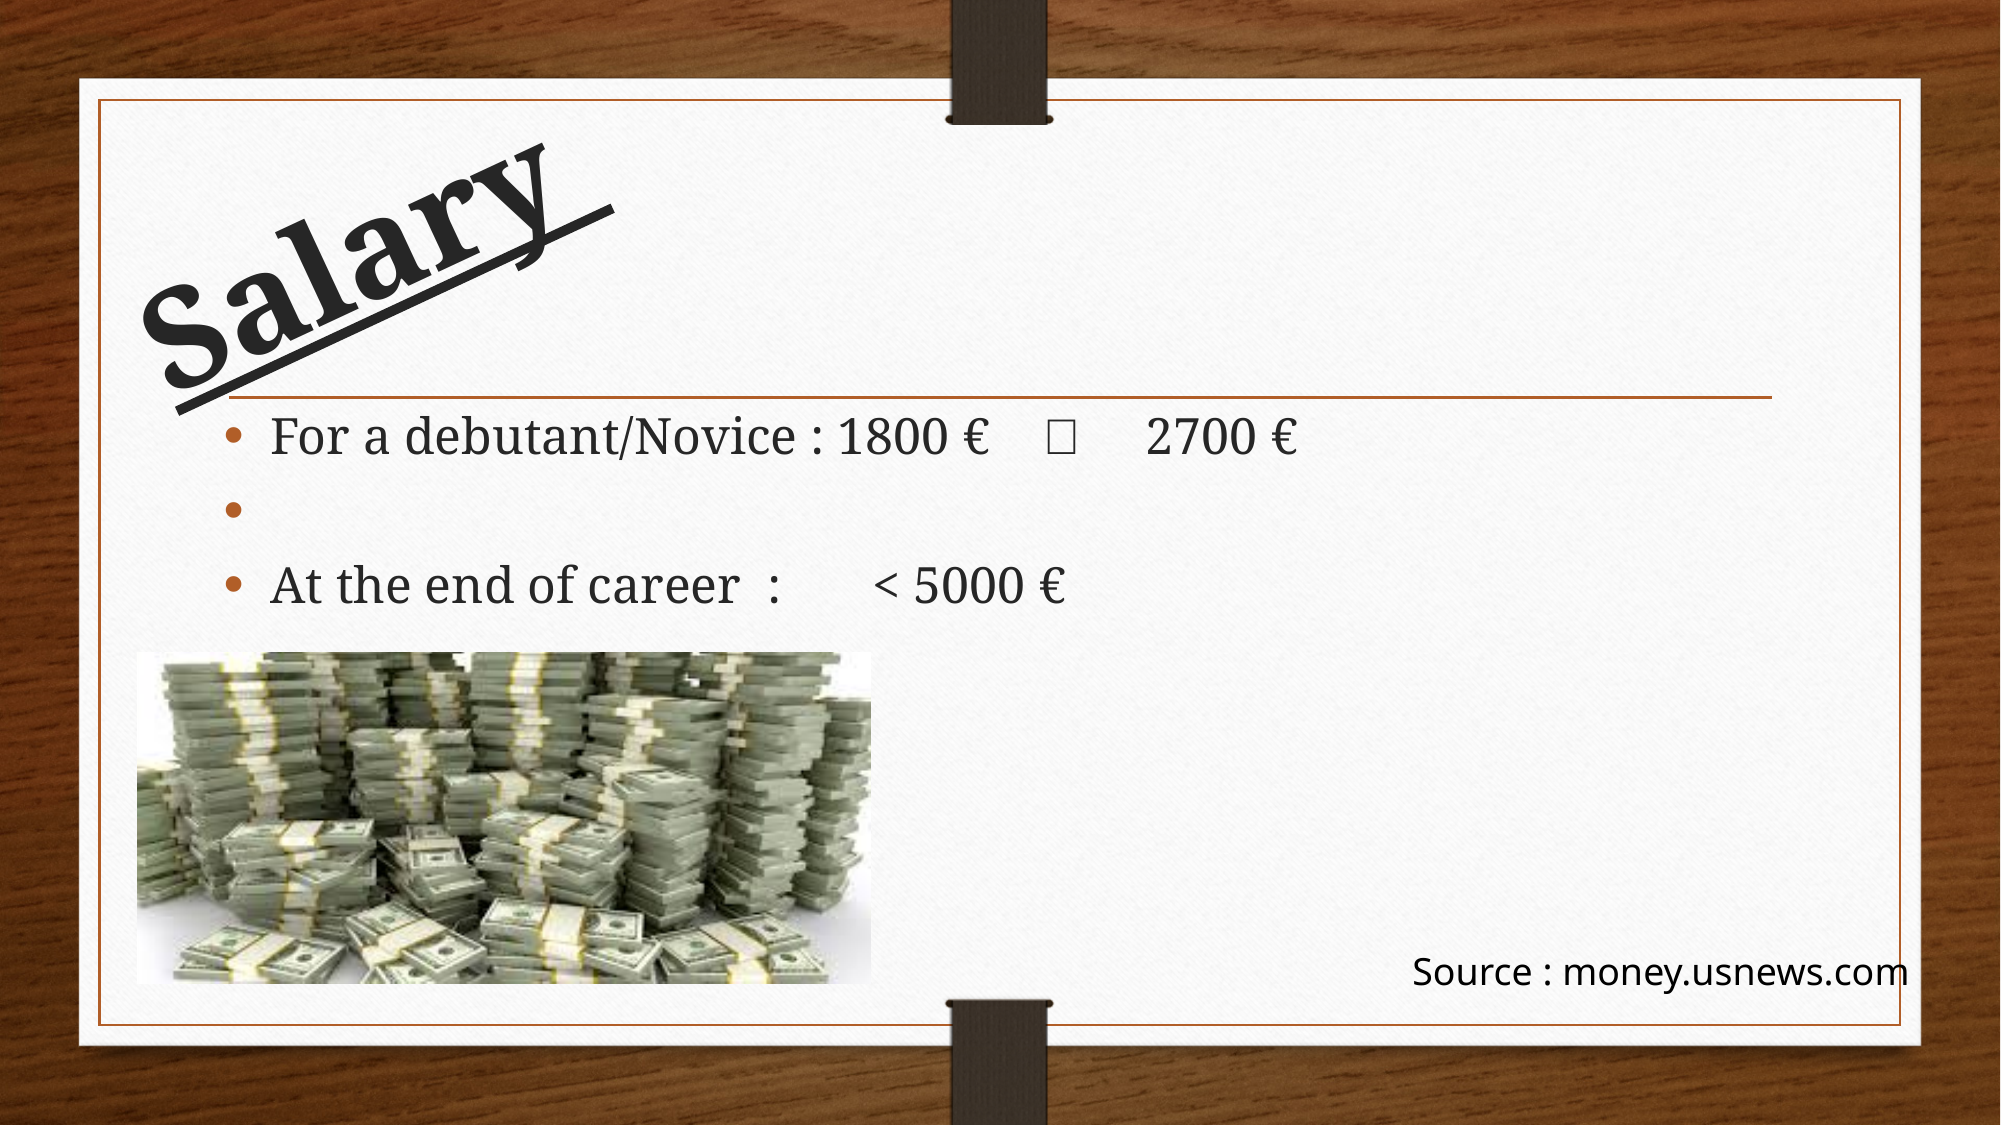

# Salary
For a debutant/Novice : 1800 €  2700 €
At the end of career : < 5000 €
Source : money.usnews.com